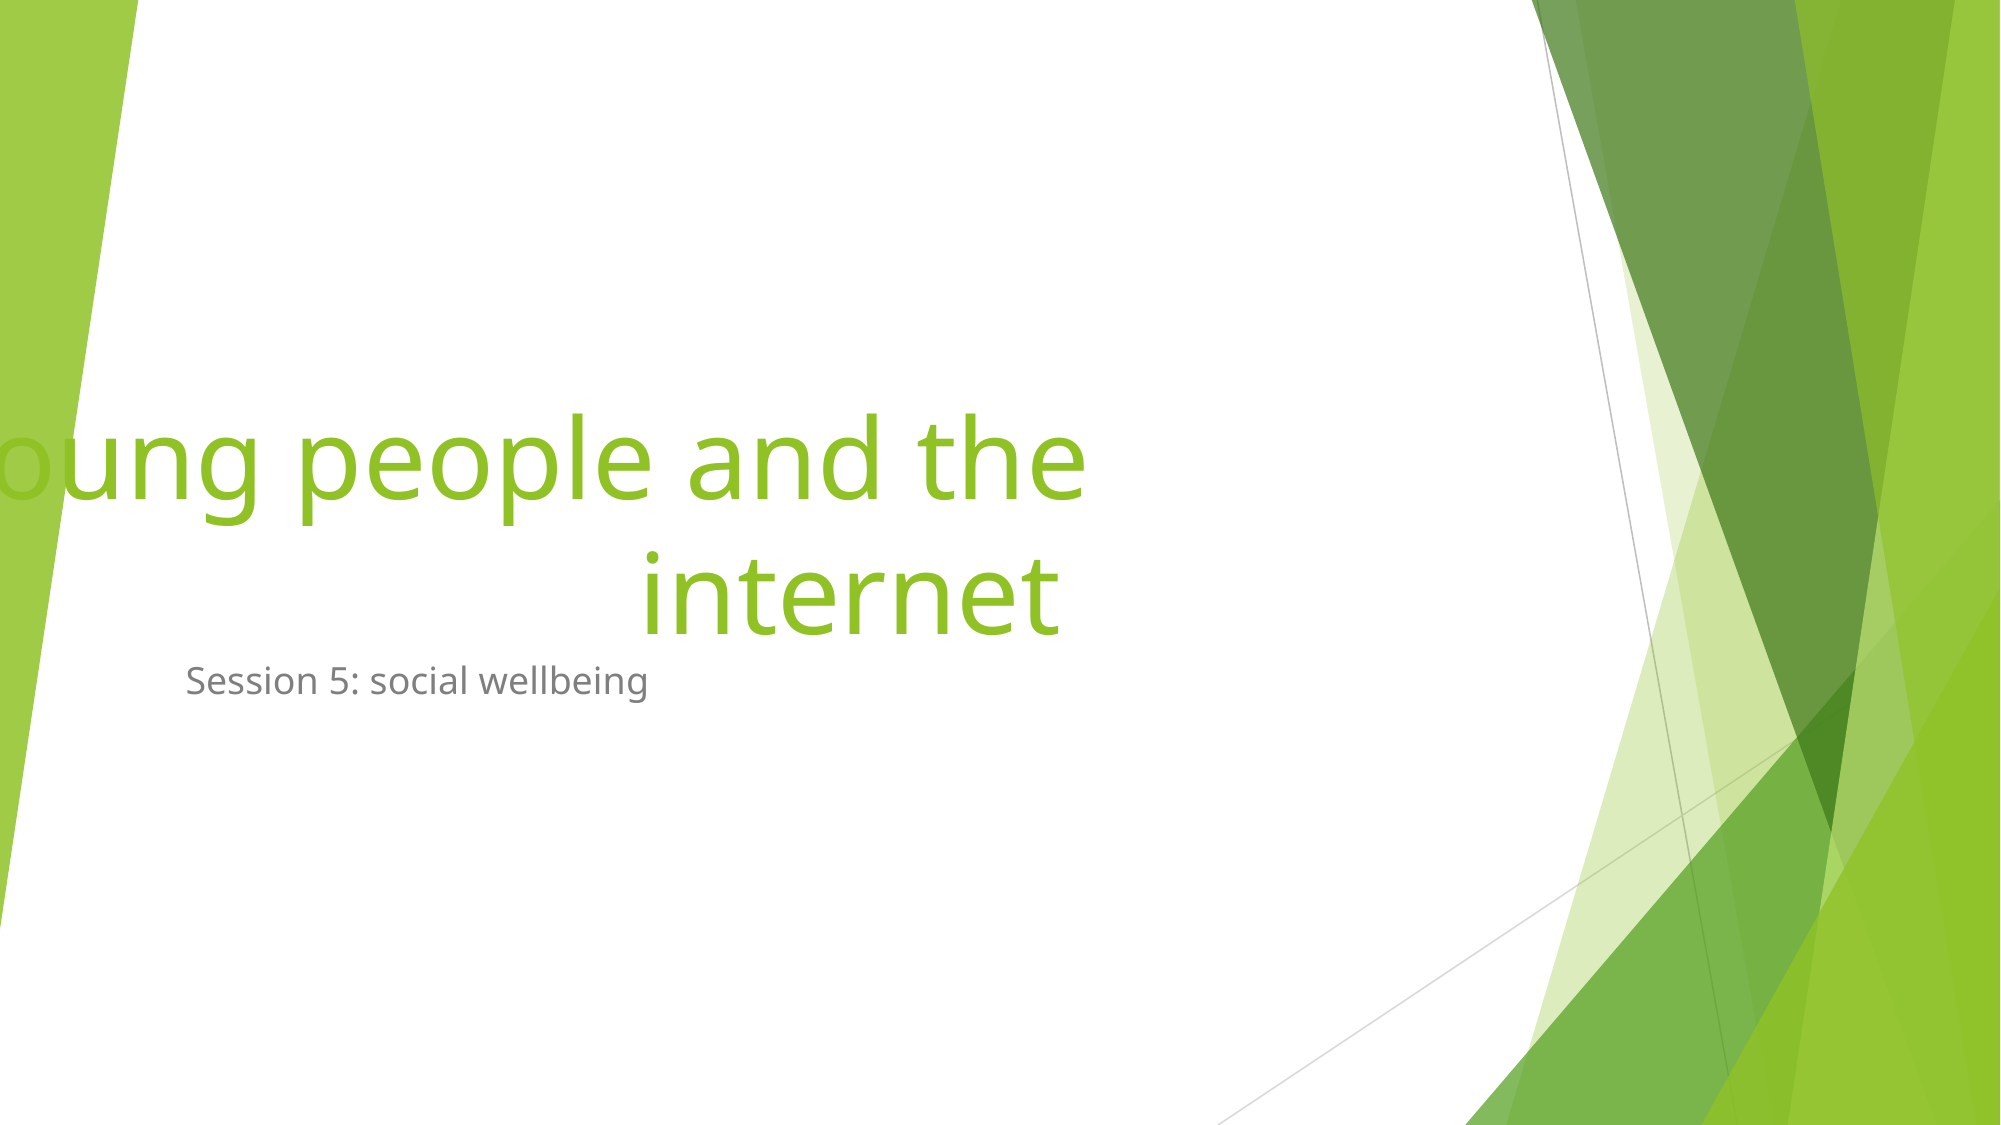

# Young people and the internet
Session 5: social wellbeing